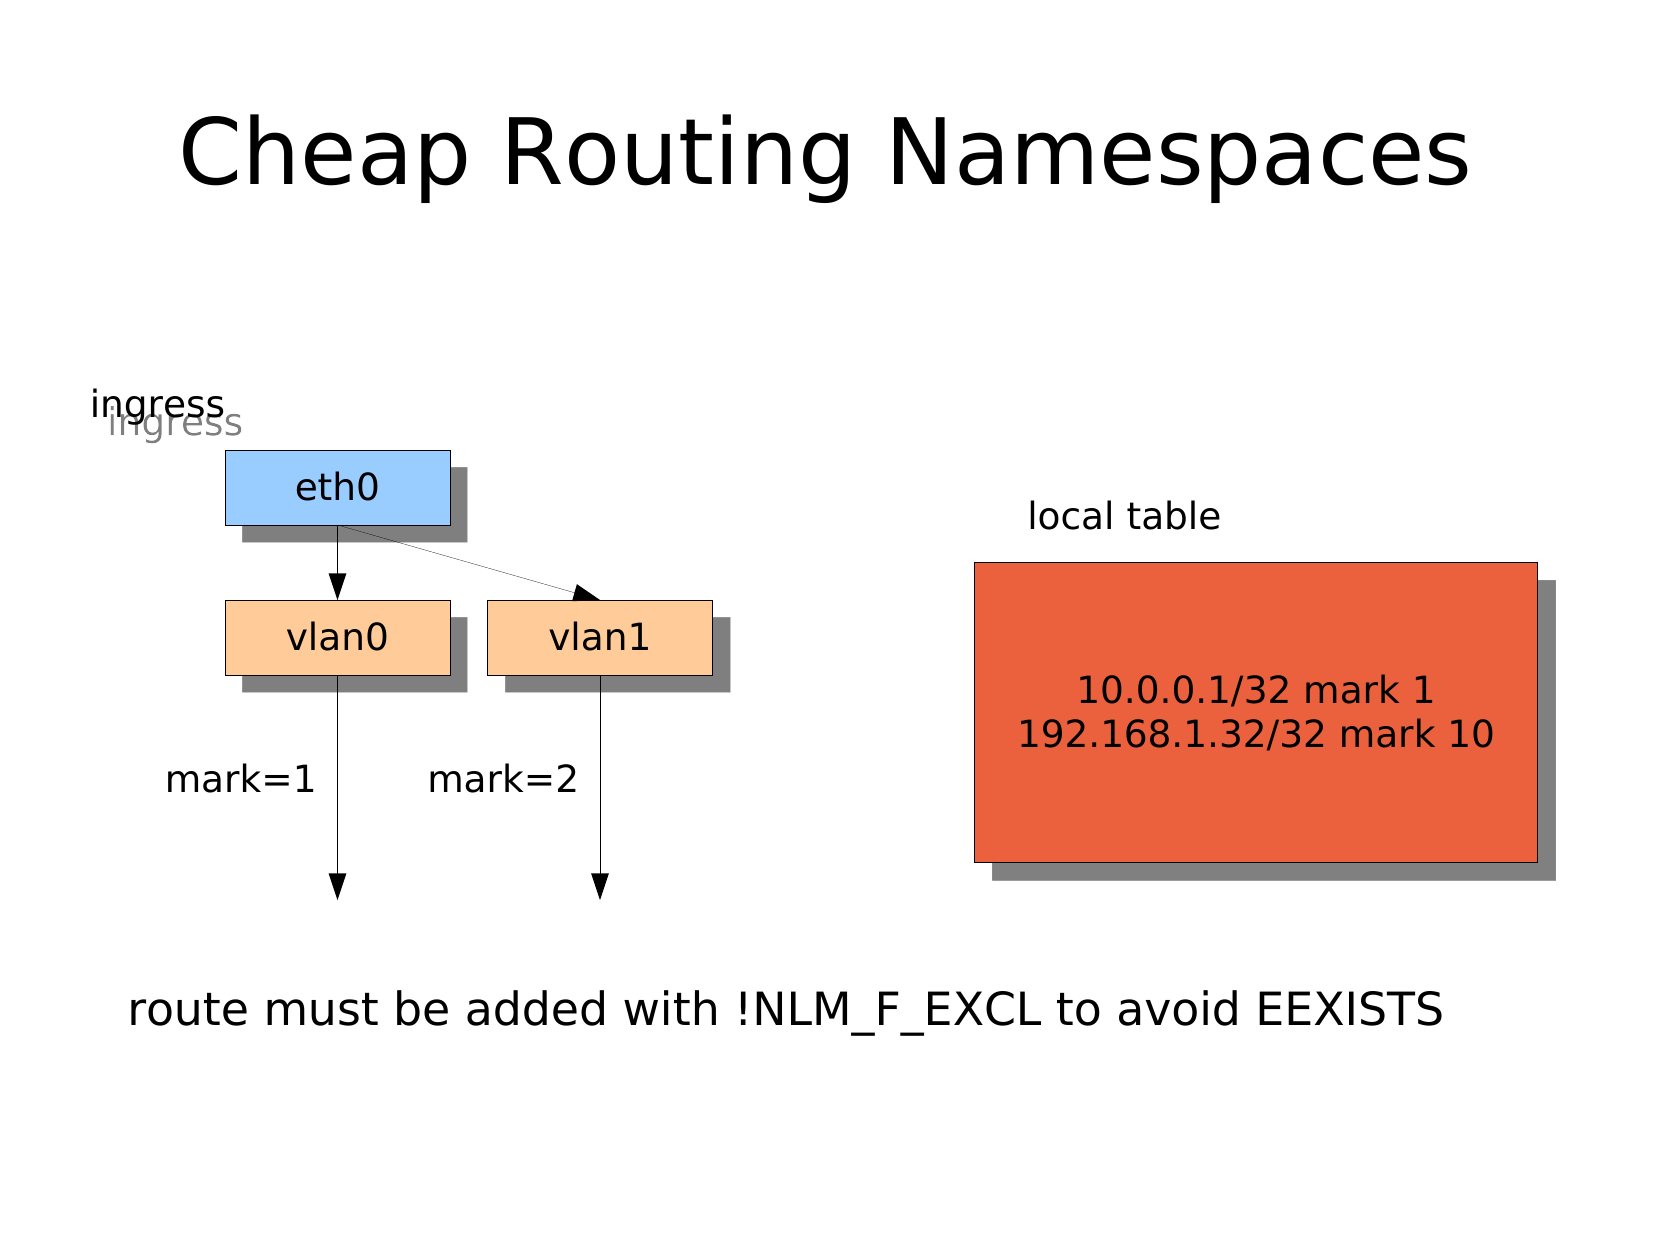

# Cheap Routing Namespaces
ingress
eth0
local table
10.0.0.1/32 mark 1
192.168.1.32/32 mark 10
vlan0
vlan1
mark=1
mark=2
route must be added with !NLM_F_EXCL to avoid EEXISTS